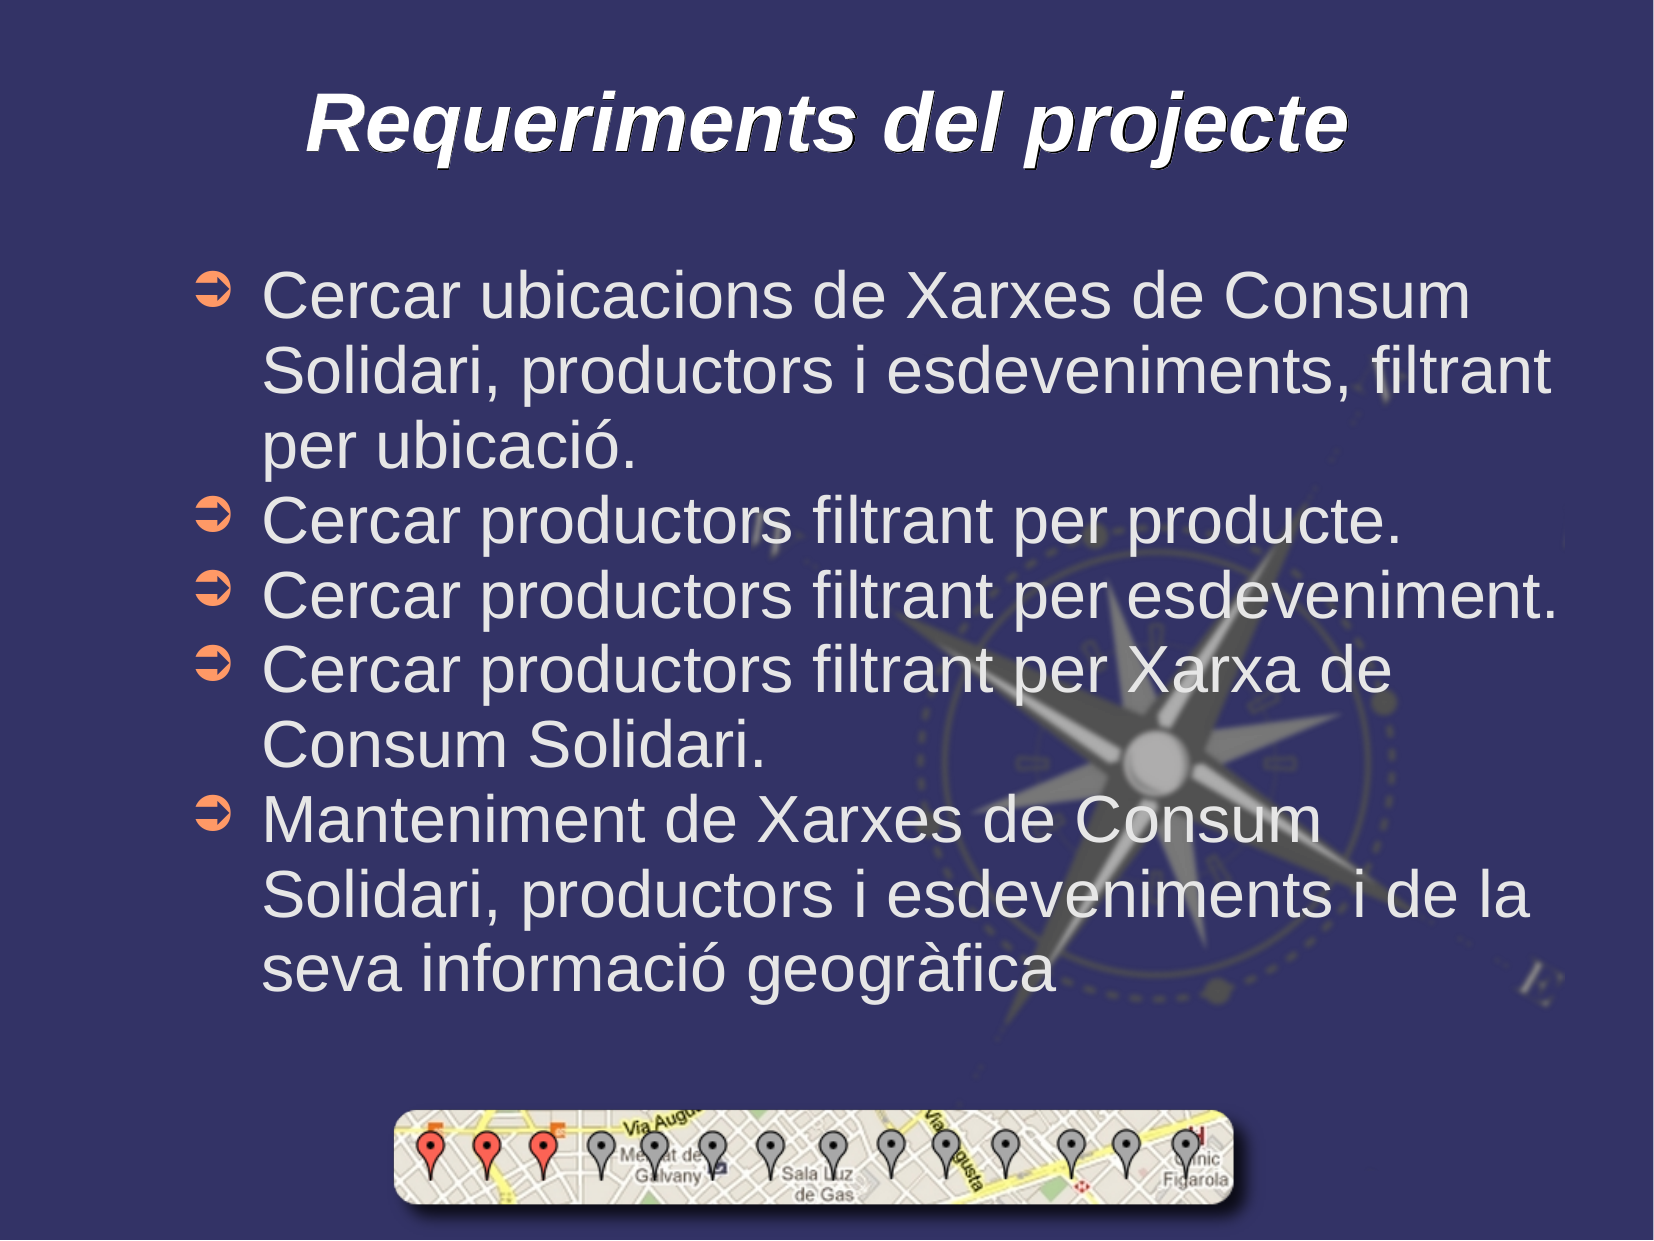

# Requeriments del projecte
Cercar ubicacions de Xarxes de Consum Solidari, productors i esdeveniments, filtrant per ubicació.
Cercar productors filtrant per producte.
Cercar productors filtrant per esdeveniment.
Cercar productors filtrant per Xarxa de Consum Solidari.
Manteniment de Xarxes de Consum Solidari, productors i esdeveniments i de la seva informació geogràfica